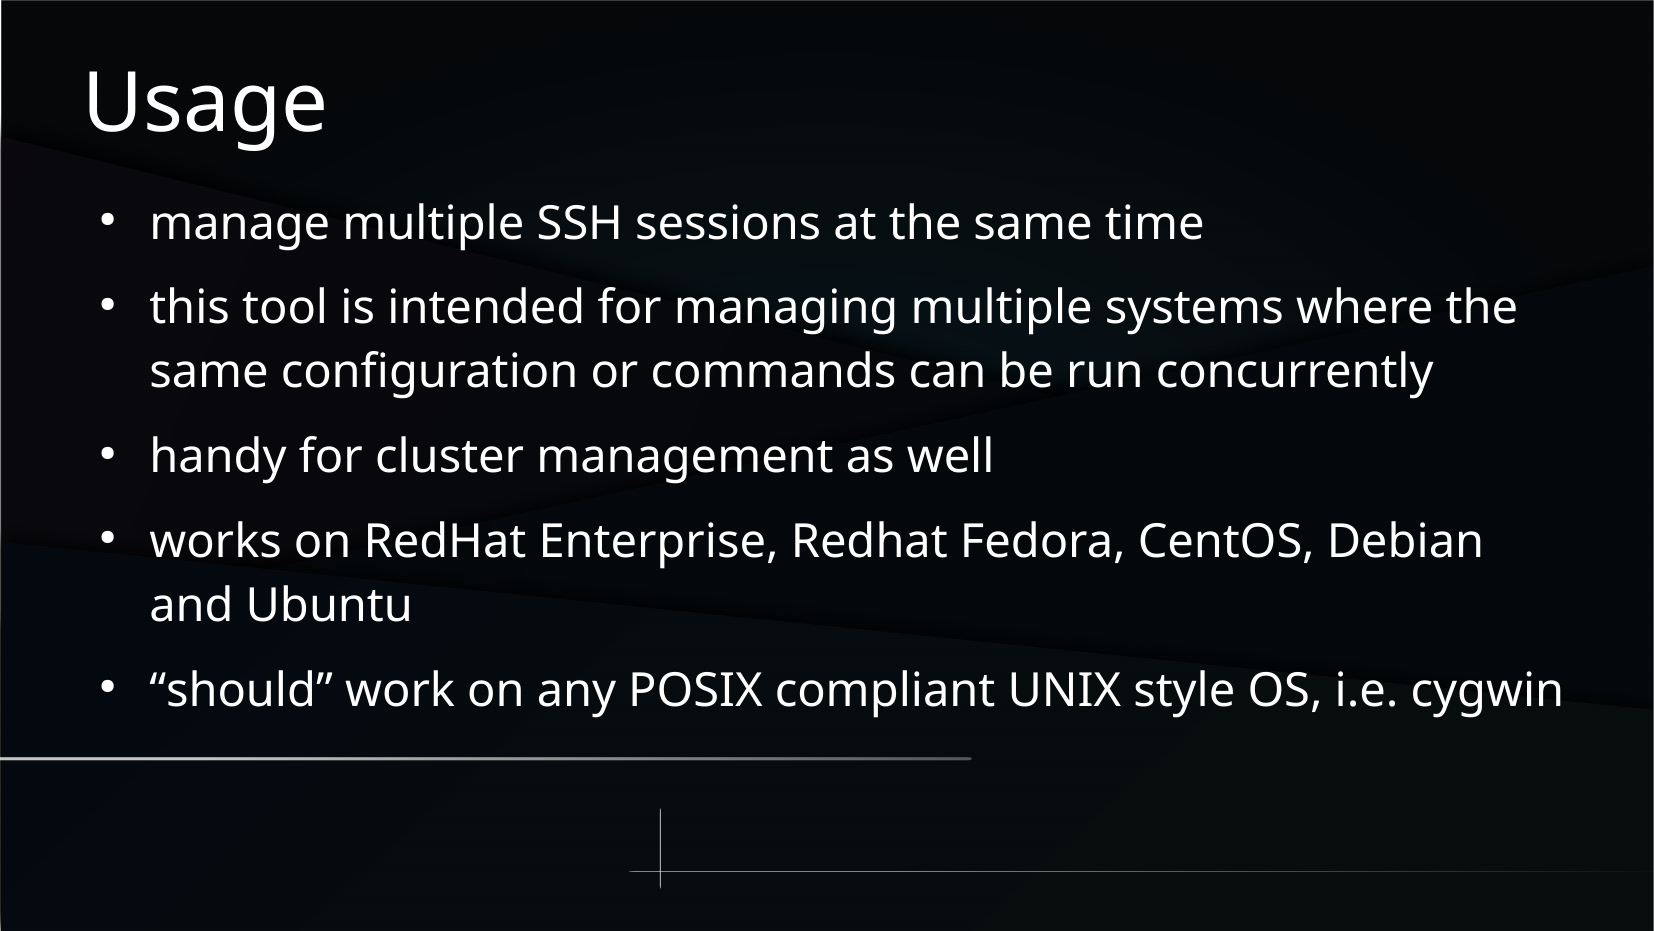

# Usage
manage multiple SSH sessions at the same time
this tool is intended for managing multiple systems where the same configuration or commands can be run concurrently
handy for cluster management as well
works on RedHat Enterprise, Redhat Fedora, CentOS, Debian and Ubuntu
“should” work on any POSIX compliant UNIX style OS, i.e. cygwin